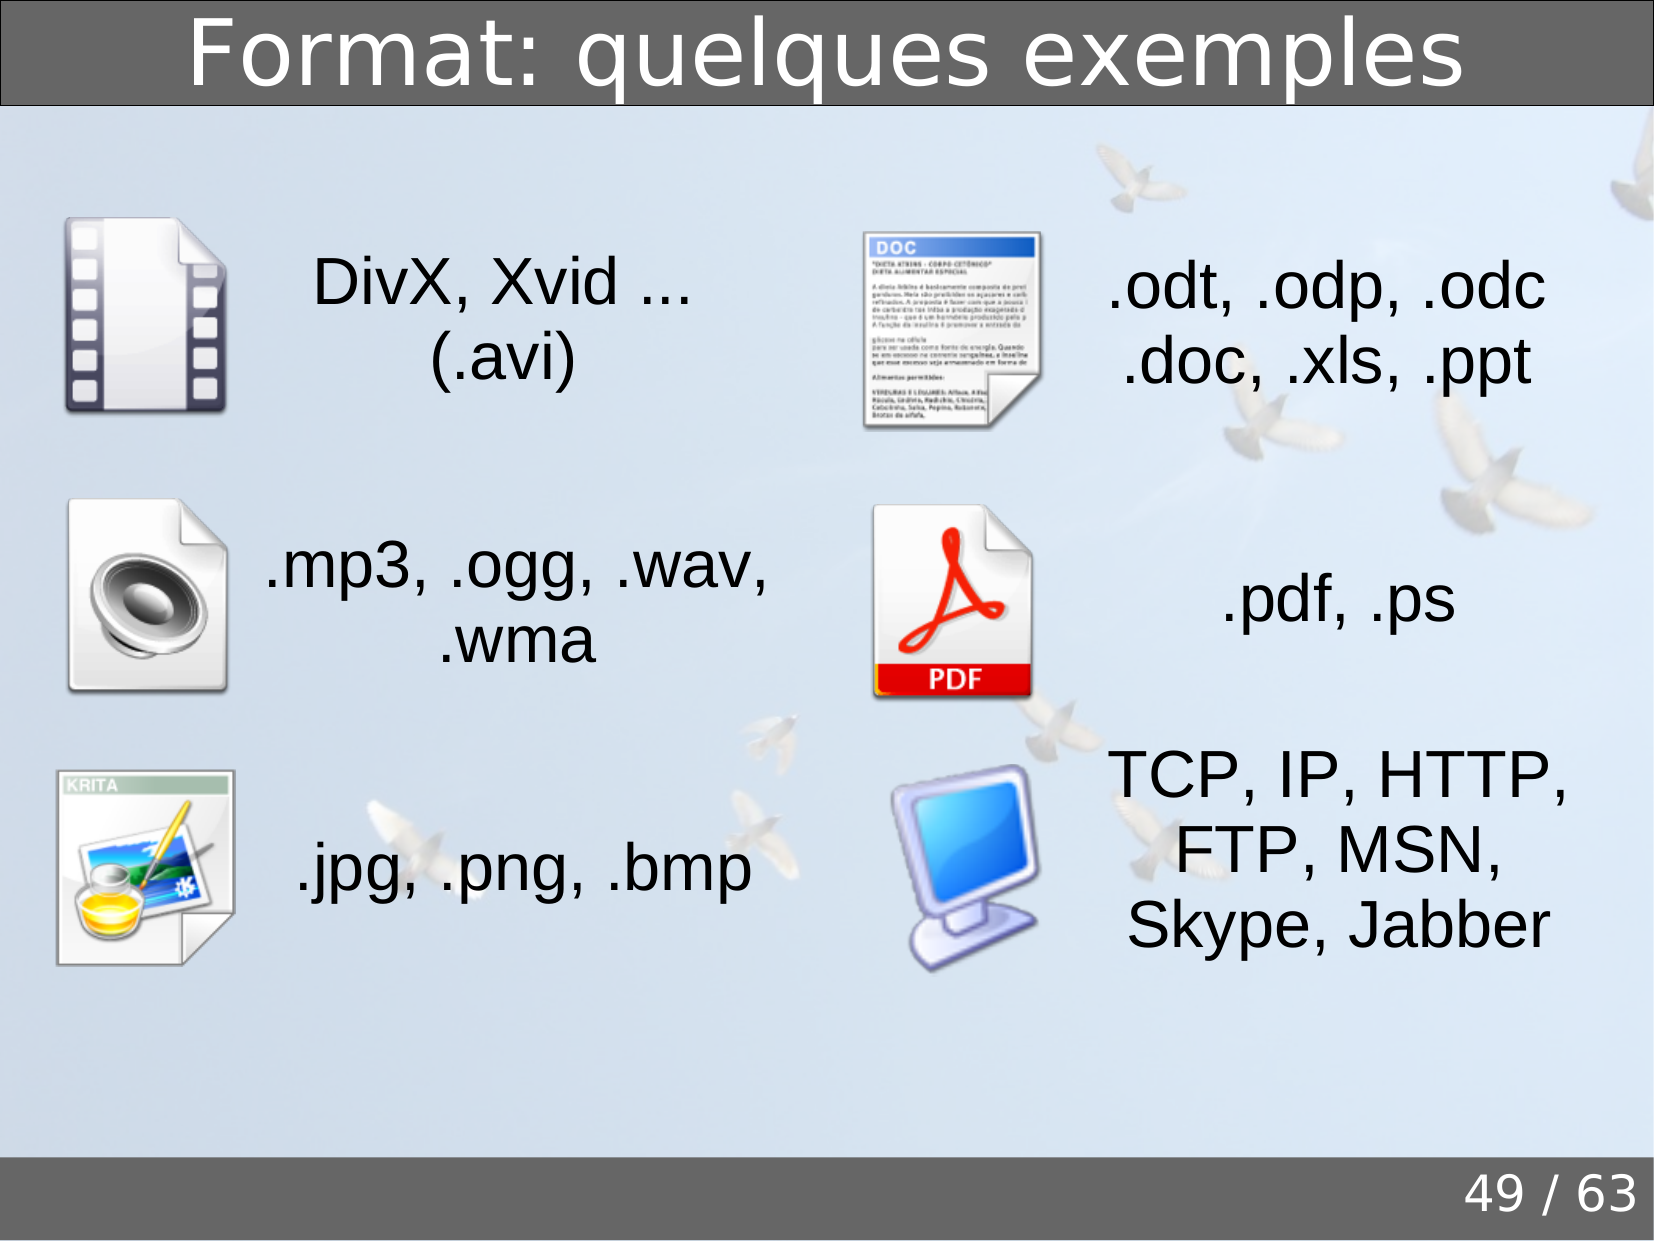

# Format: quelques exemples
DivX, Xvid ...
(.avi)
.odt, .odp, .odc
.doc, .xls, .ppt
.mp3, .ogg, .wav, .wma
.pdf, .ps
TCP, IP, HTTP, FTP, MSN, Skype, Jabber
.jpg, .png, .bmp